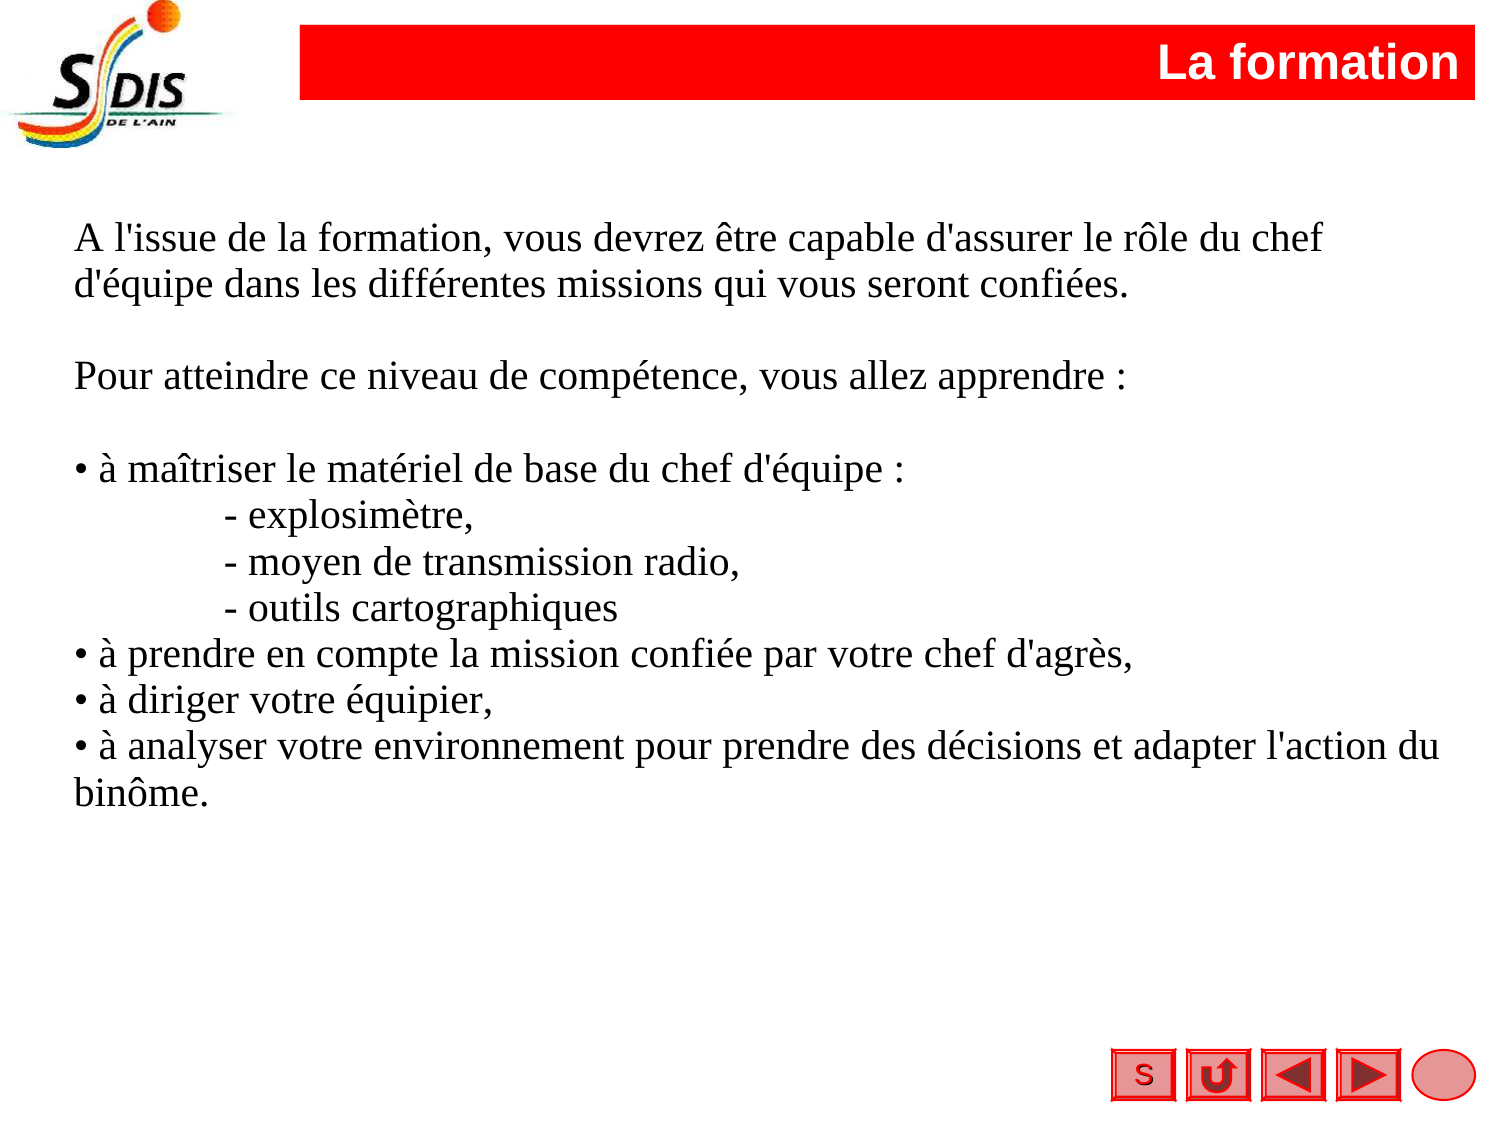

La formation
A l'issue de la formation, vous devrez être capable d'assurer le rôle du chef d'équipe dans les différentes missions qui vous seront confiées.
Pour atteindre ce niveau de compétence, vous allez apprendre :
 à maîtriser le matériel de base du chef d'équipe :
	- explosimètre,
	- moyen de transmission radio,
	- outils cartographiques
 à prendre en compte la mission confiée par votre chef d'agrès,
 à diriger votre équipier,
 à analyser votre environnement pour prendre des décisions et adapter l'action du binôme.